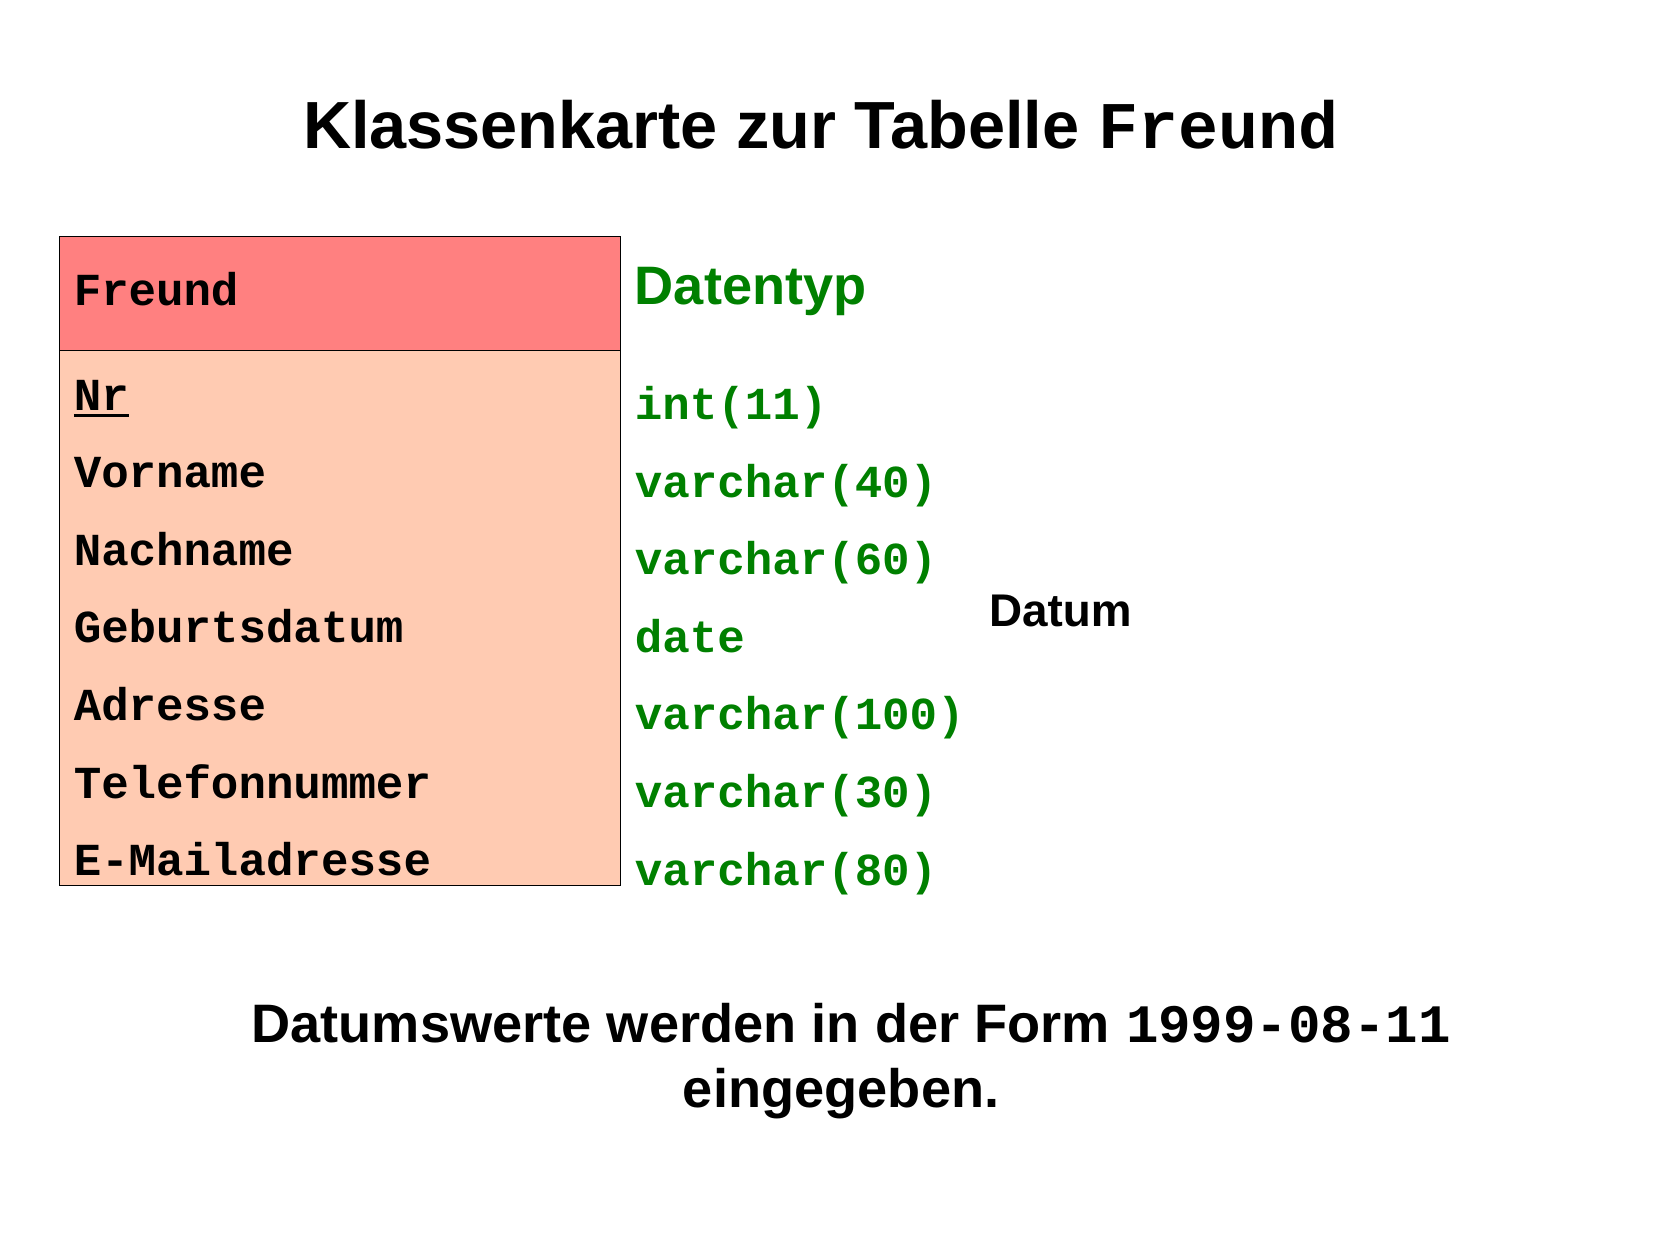

# Klassenkarte zur Tabelle Freund
Freund
Datentyp
Datum
int(11)
varchar(40)
varchar(60)
date
varchar(100)
varchar(30)
varchar(80)
Nr
Vorname
Nachname
Geburtsdatum
Adresse
Telefonnummer
E-Mailadresse
Datumswerte werden in der Form 1999-08-11 eingegeben.